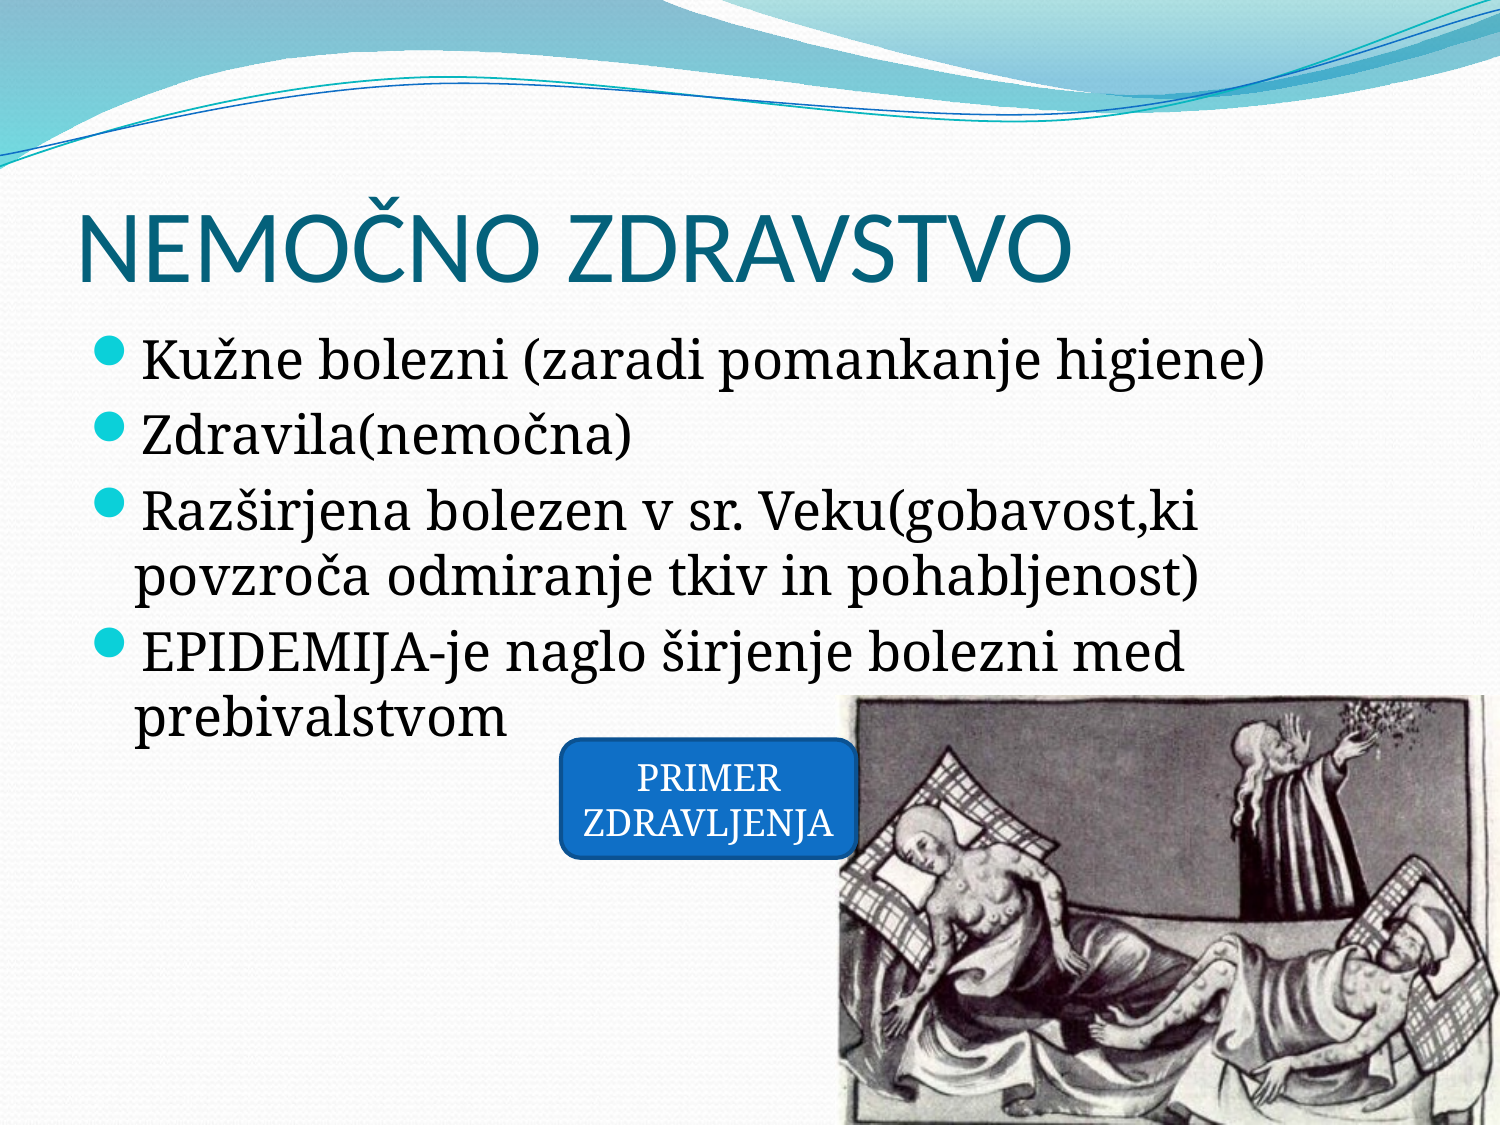

# NEMOČNO ZDRAVSTVO
Kužne bolezni (zaradi pomankanje higiene)
Zdravila(nemočna)
Razširjena bolezen v sr. Veku(gobavost,ki povzroča odmiranje tkiv in pohabljenost)
EPIDEMIJA-je naglo širjenje bolezni med prebivalstvom
PRIMER ZDRAVLJENJA